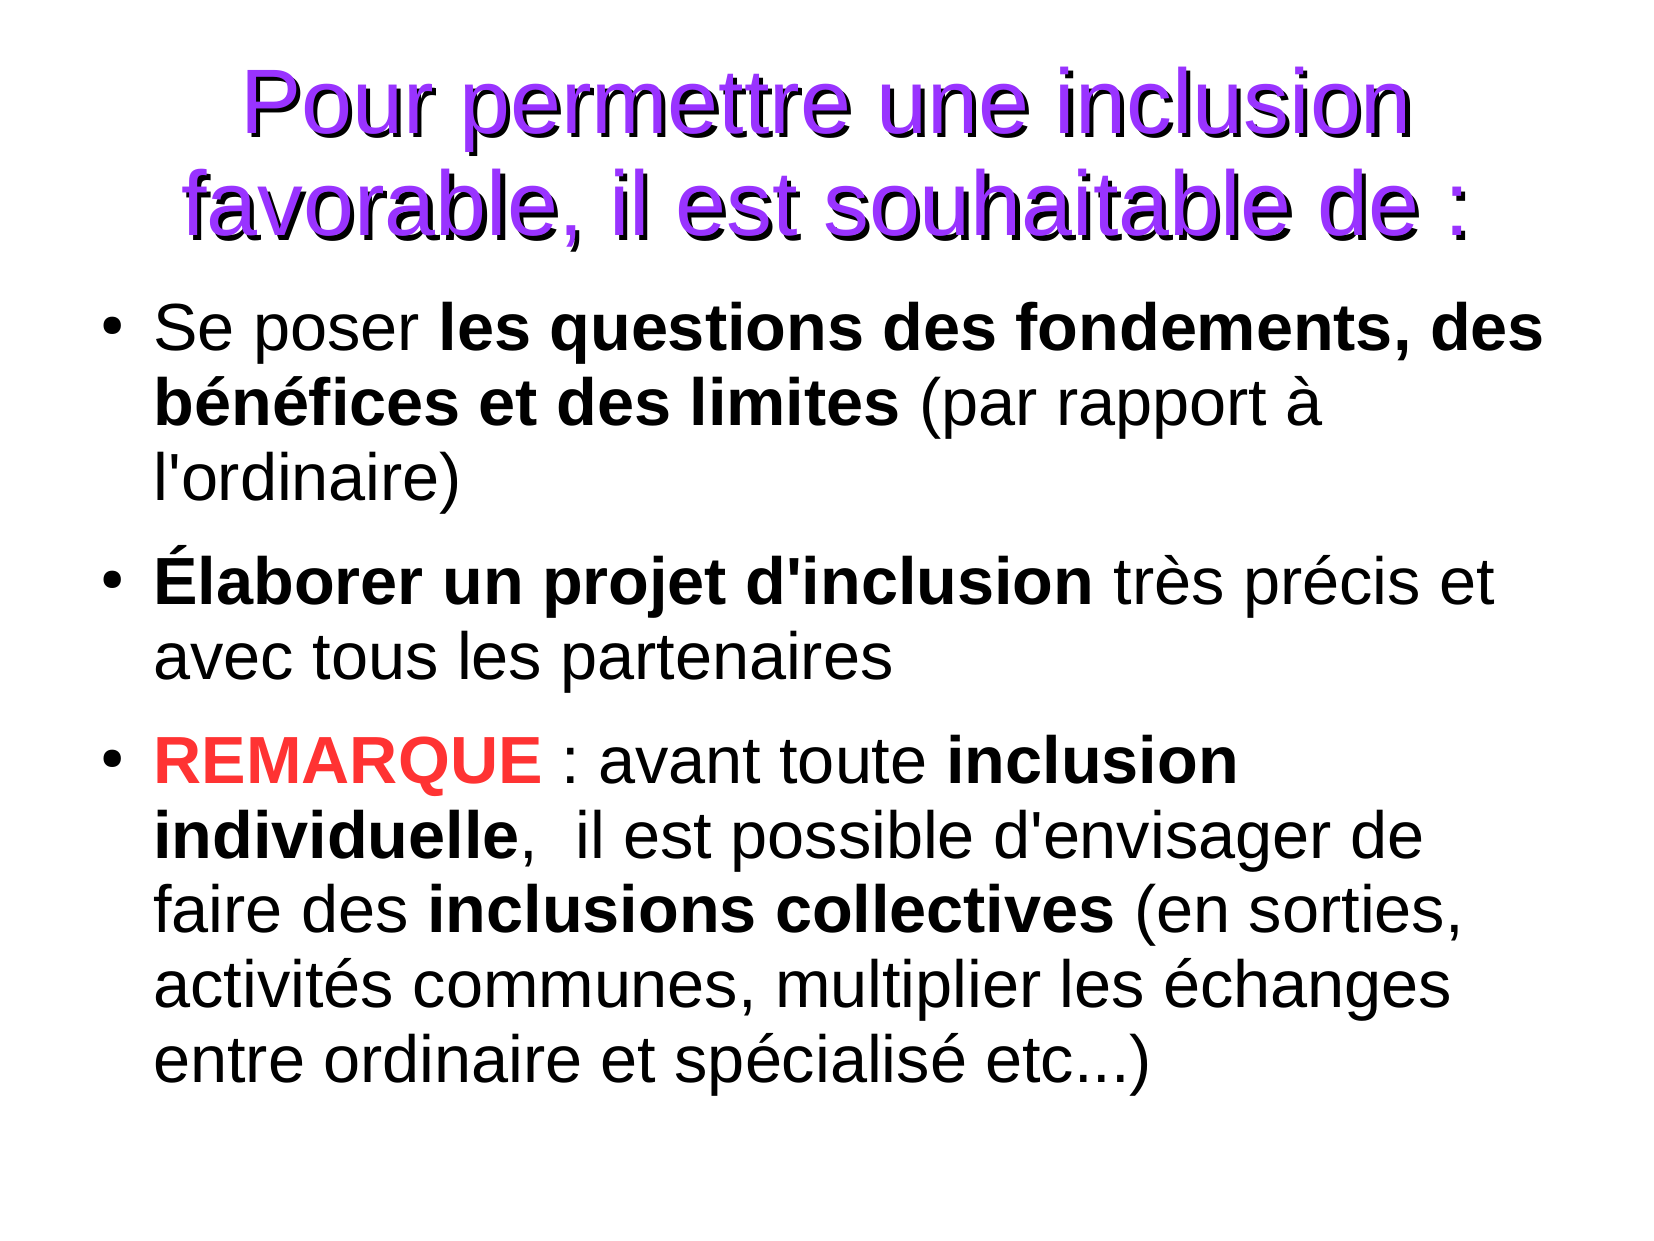

# Pour permettre une inclusion favorable, il est souhaitable de :
Se poser les questions des fondements, des bénéfices et des limites (par rapport à l'ordinaire)
Élaborer un projet d'inclusion très précis et avec tous les partenaires
REMARQUE : avant toute inclusion individuelle, il est possible d'envisager de faire des inclusions collectives (en sorties, activités communes, multiplier les échanges entre ordinaire et spécialisé etc...)